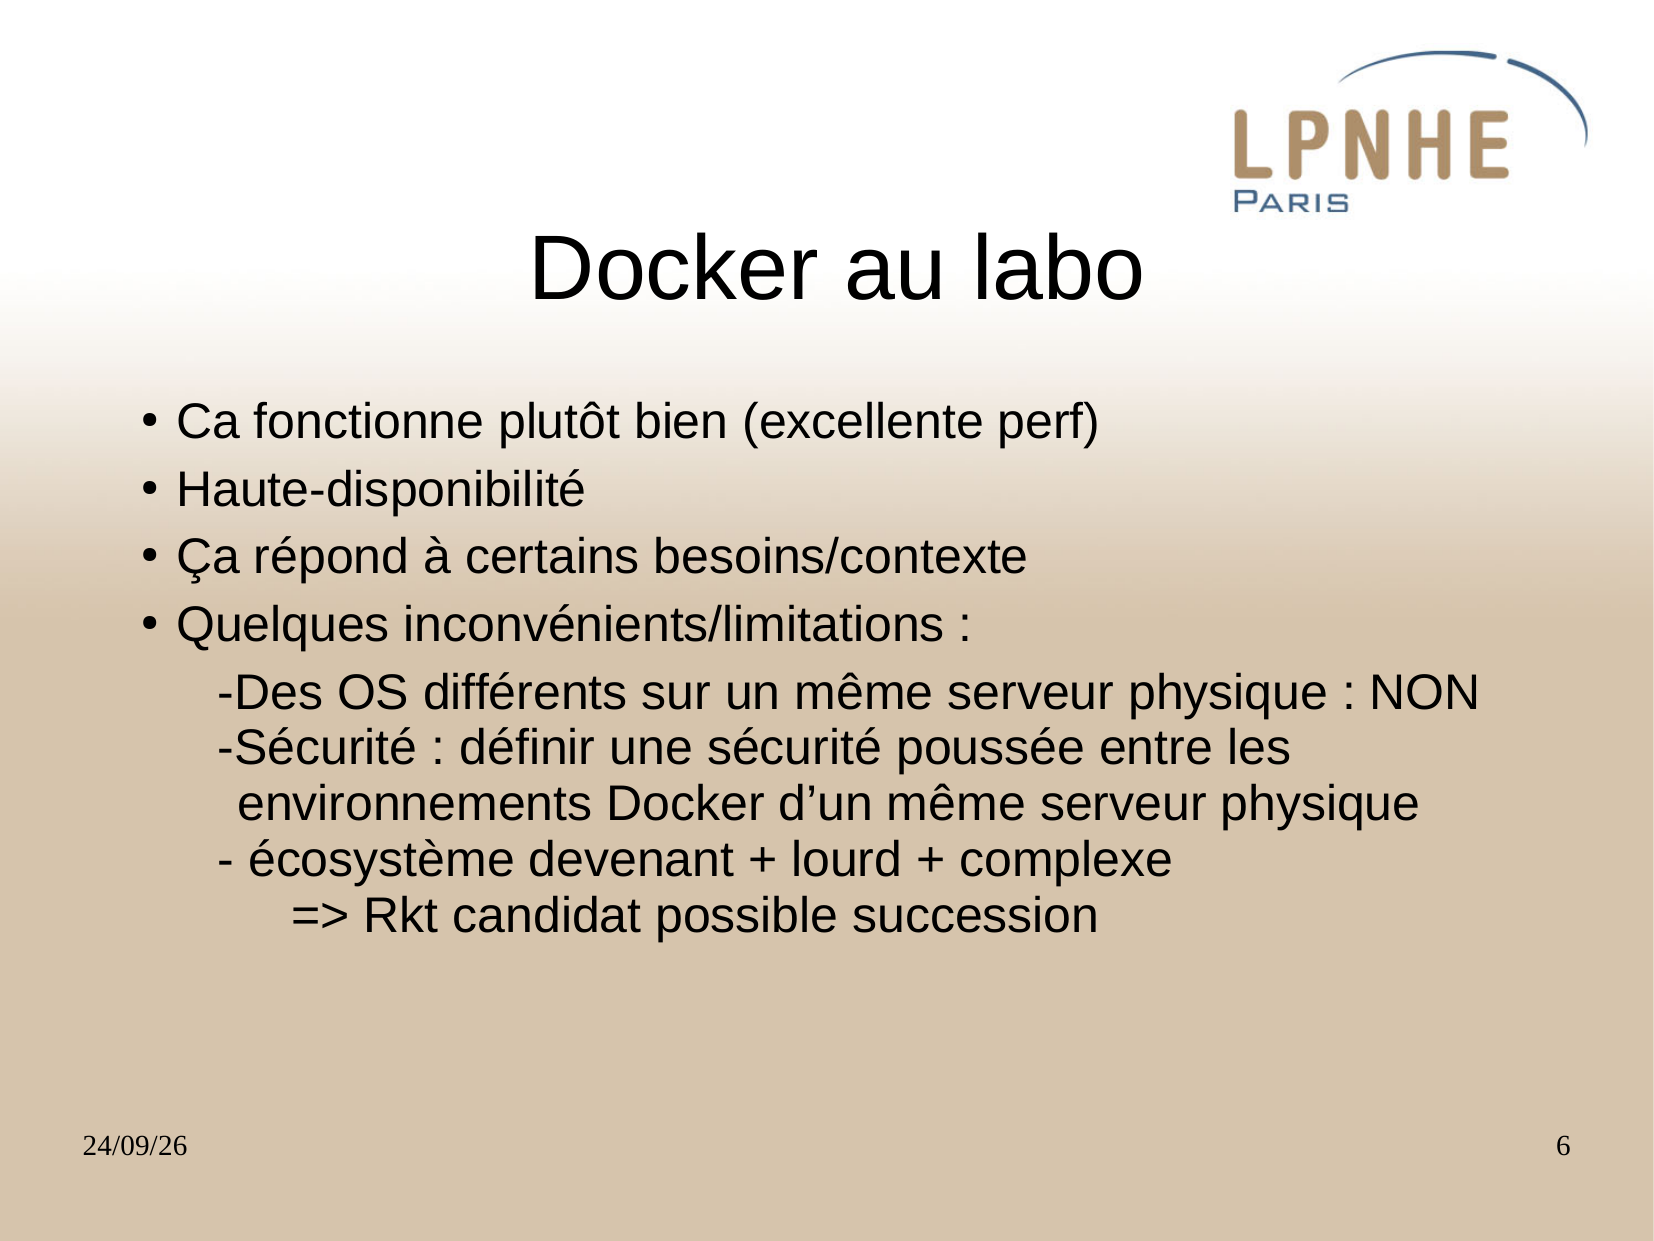

# Docker au labo
Ca fonctionne plutôt bien (excellente perf)
Haute-disponibilité
Ça répond à certains besoins/contexte
Quelques inconvénients/limitations :
		-Des OS différents sur un même serveur physique : NON
		-Sécurité : définir une sécurité poussée entre les 		 environnements Docker d’un même serveur physique
		- écosystème devenant + lourd + complexe
			=> Rkt candidat possible succession
6